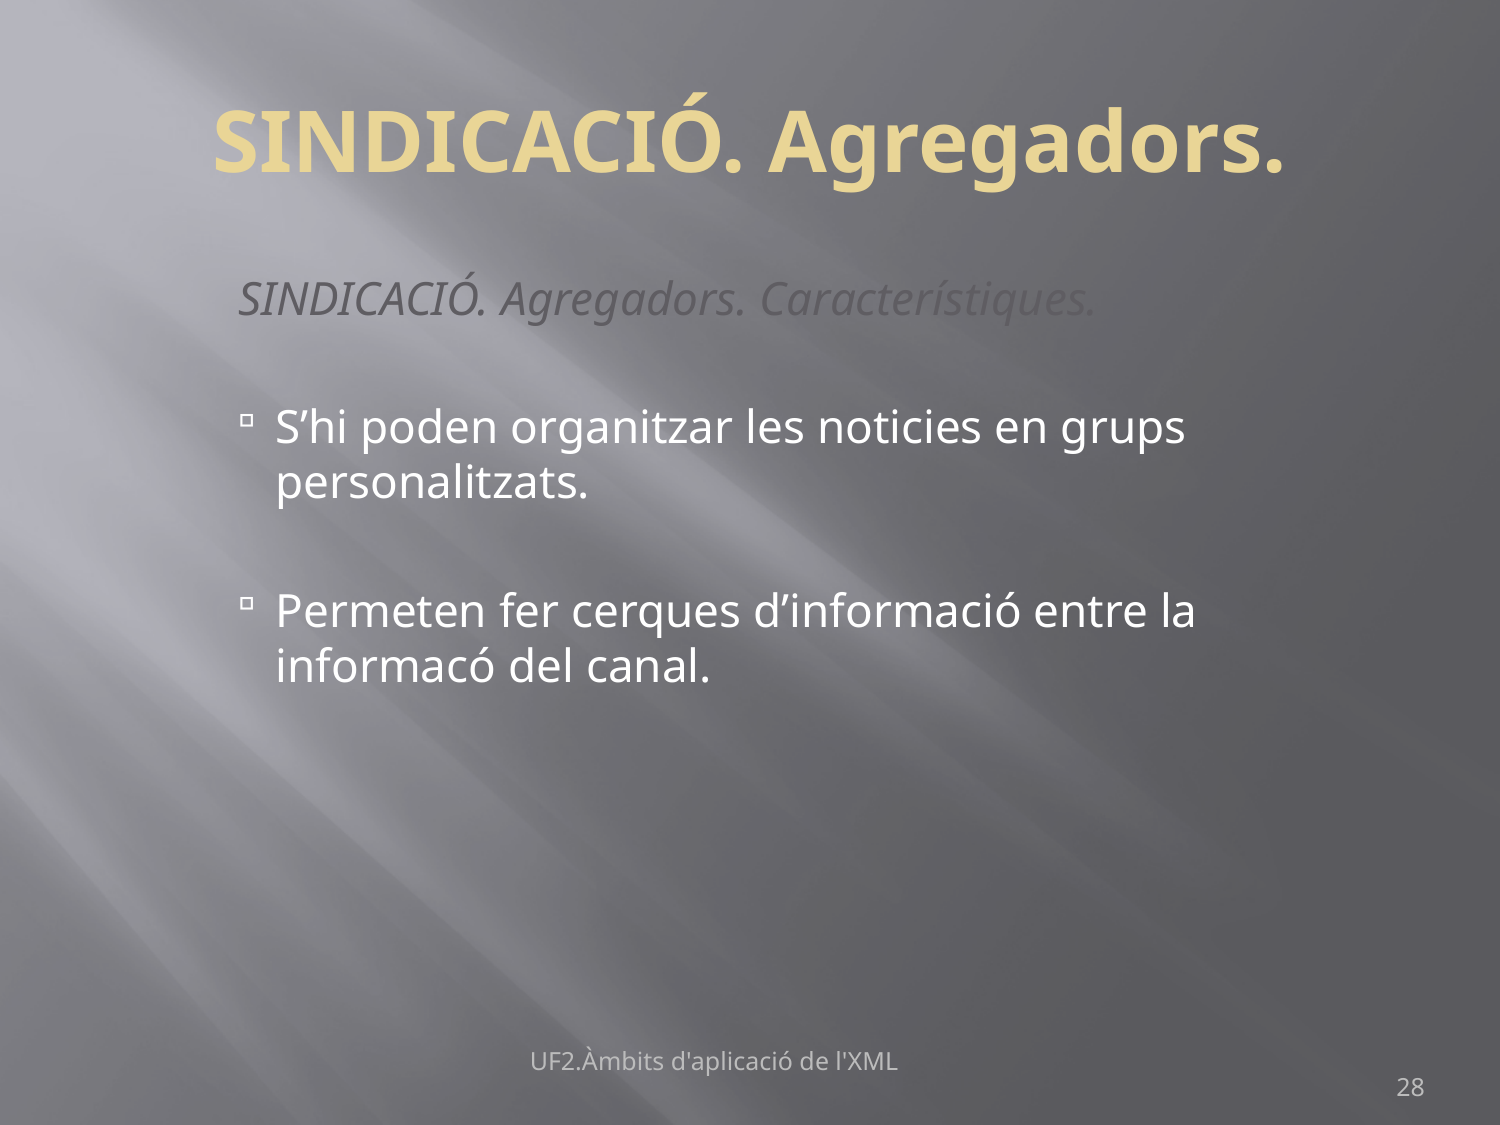

# SINDICACIÓ. Agregadors.
SINDICACIÓ. Agregadors. Característiques.
S’hi poden organitzar les noticies en grups personalitzats.
Permeten fer cerques d’informació entre la informacó del canal.
UF2.Àmbits d'aplicació de l'XML